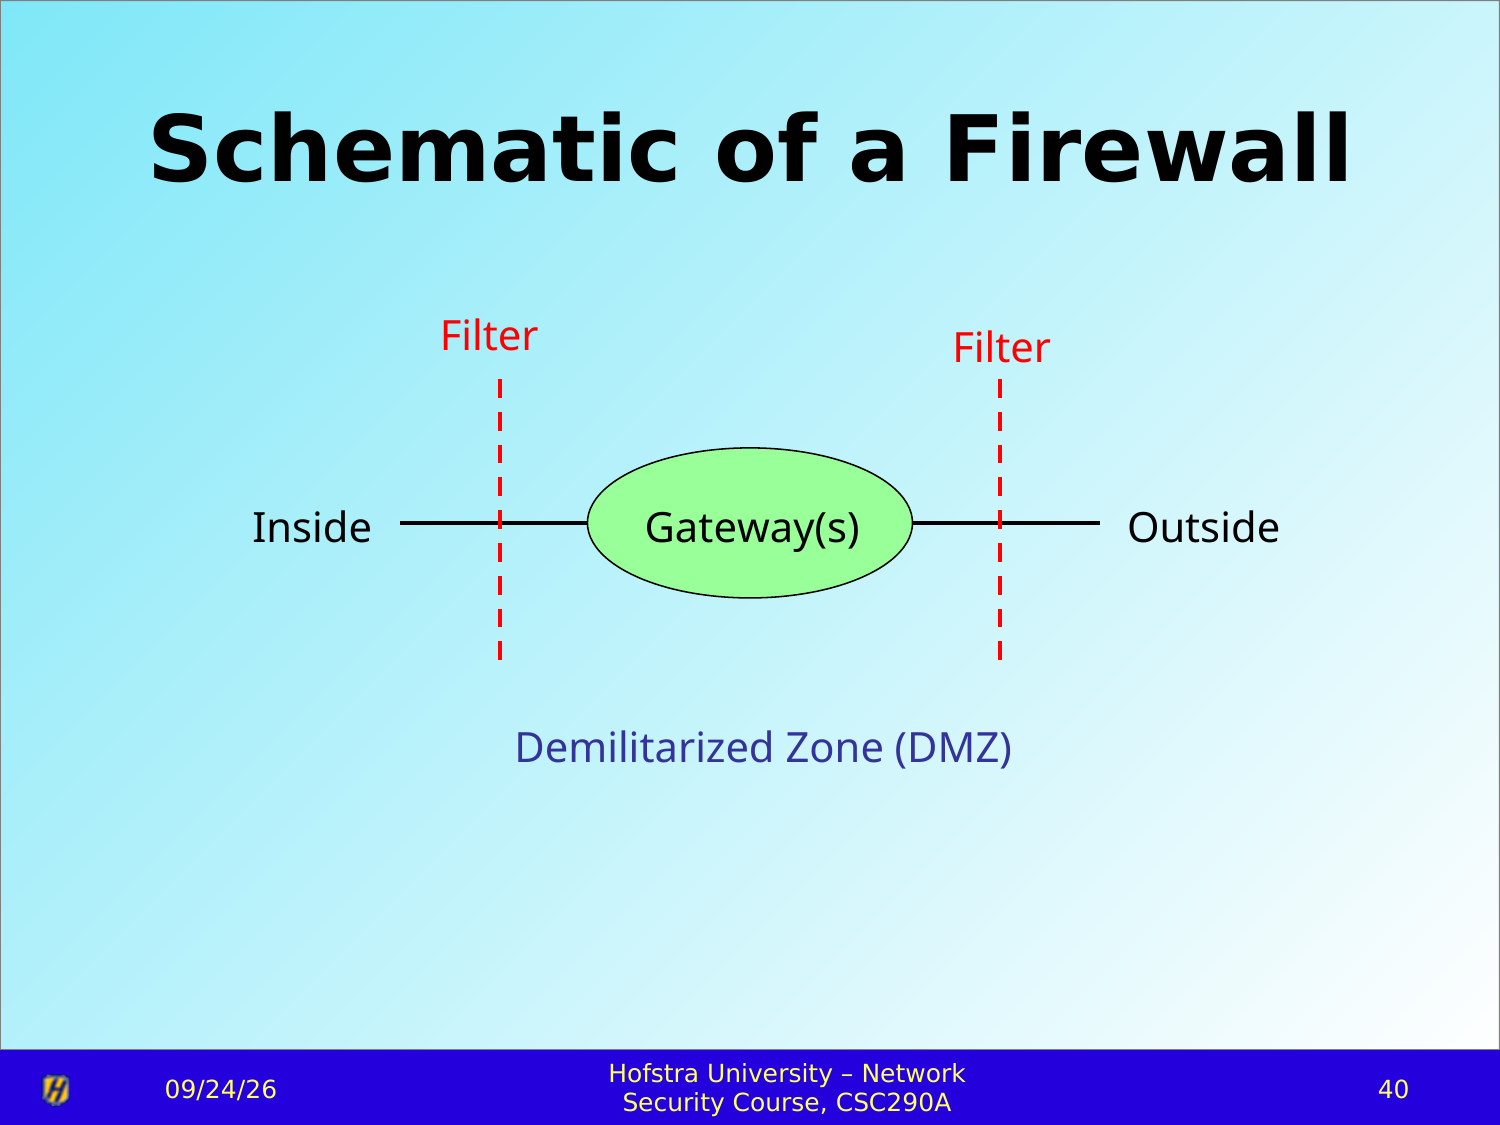

# Schematic of a Firewall
Filter
Filter
Inside
Gateway(s)
Outside
Demilitarized Zone (DMZ)
40